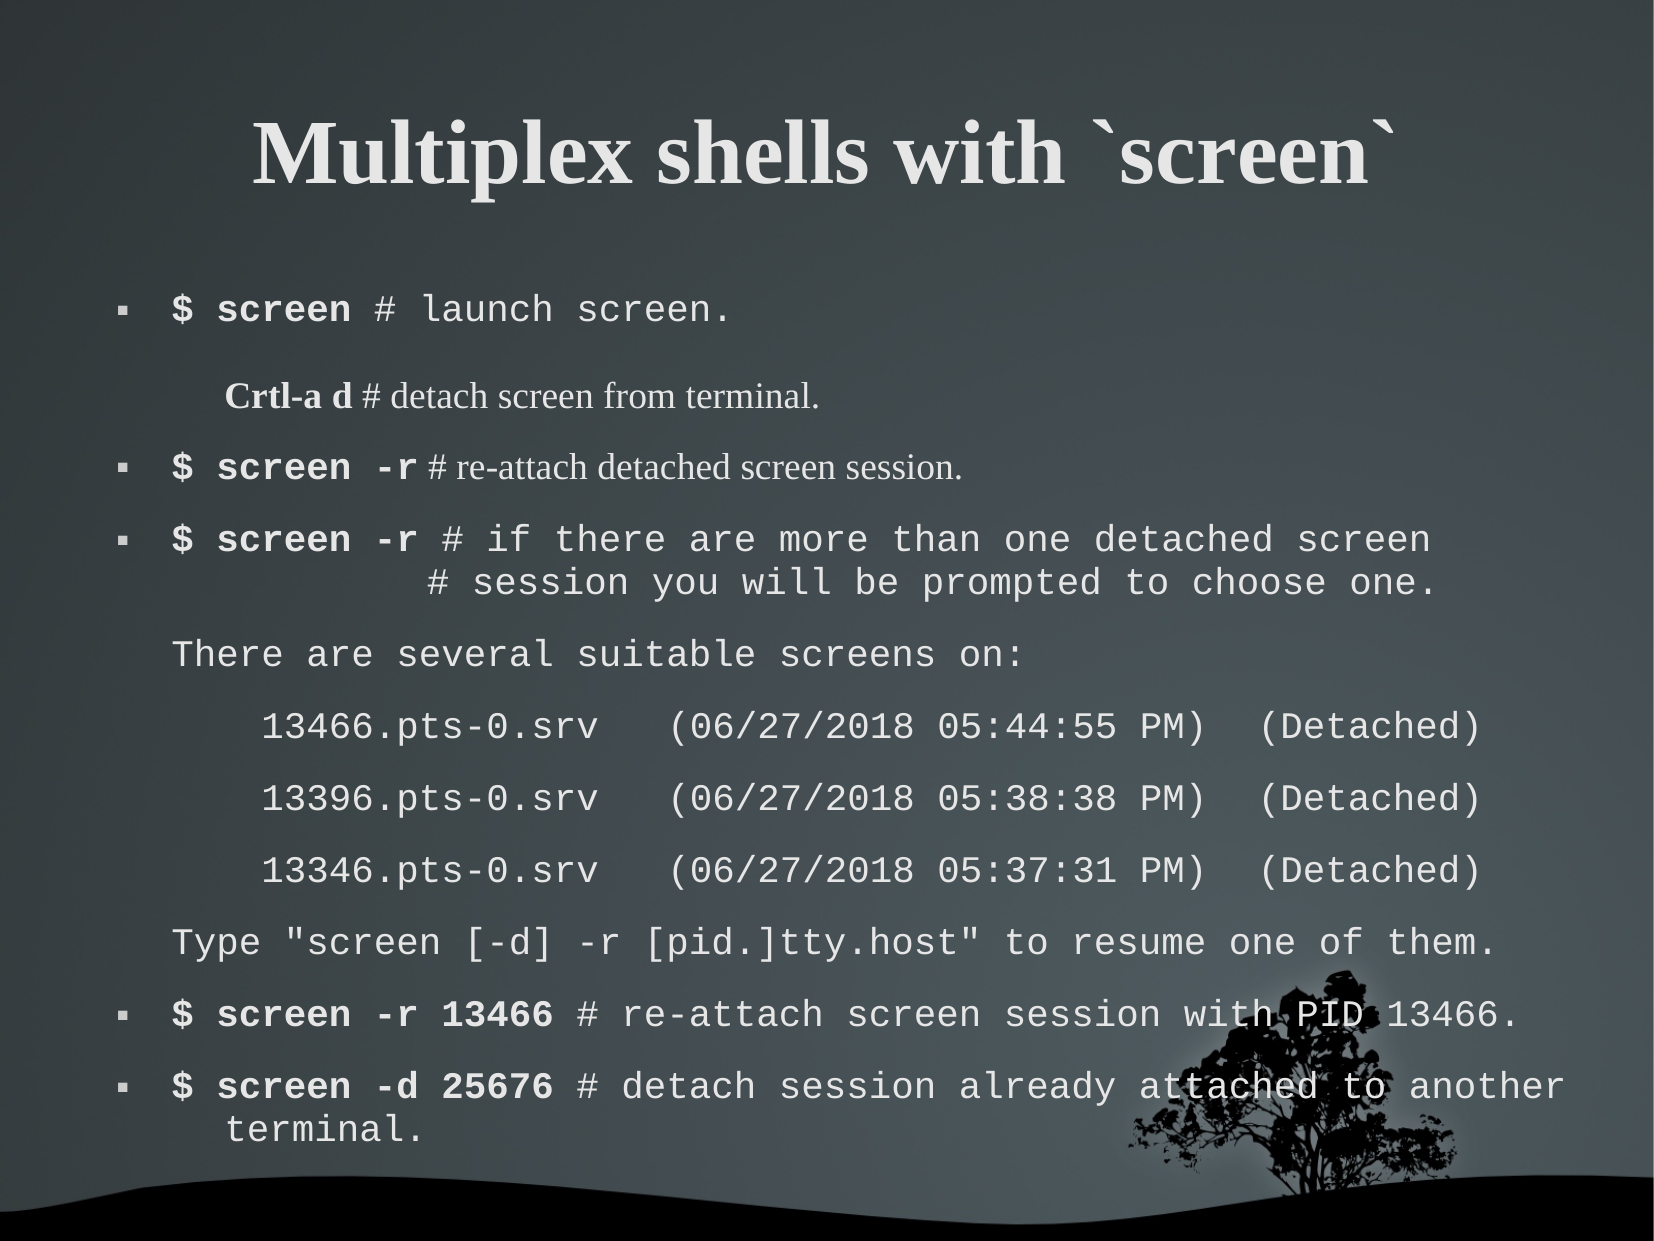

# Multiplex shells with `screen`
$ screen # launch screen.
Crtl-a d # detach screen from terminal.
$ screen -r # re-attach detached screen session.
$ screen -r # if there are more than one detached screen # session you will be prompted to choose one.
There are several suitable screens on:
 13466.pts-0.srv	(06/27/2018 05:44:55 PM)	(Detached)
 13396.pts-0.srv	(06/27/2018 05:38:38 PM)	(Detached)
 13346.pts-0.srv	(06/27/2018 05:37:31 PM)	(Detached)
Type "screen [-d] -r [pid.]tty.host" to resume one of them.
$ screen -r 13466 # re-attach screen session with PID 13466.
$ screen -d 25676 # detach session already attached to another terminal.